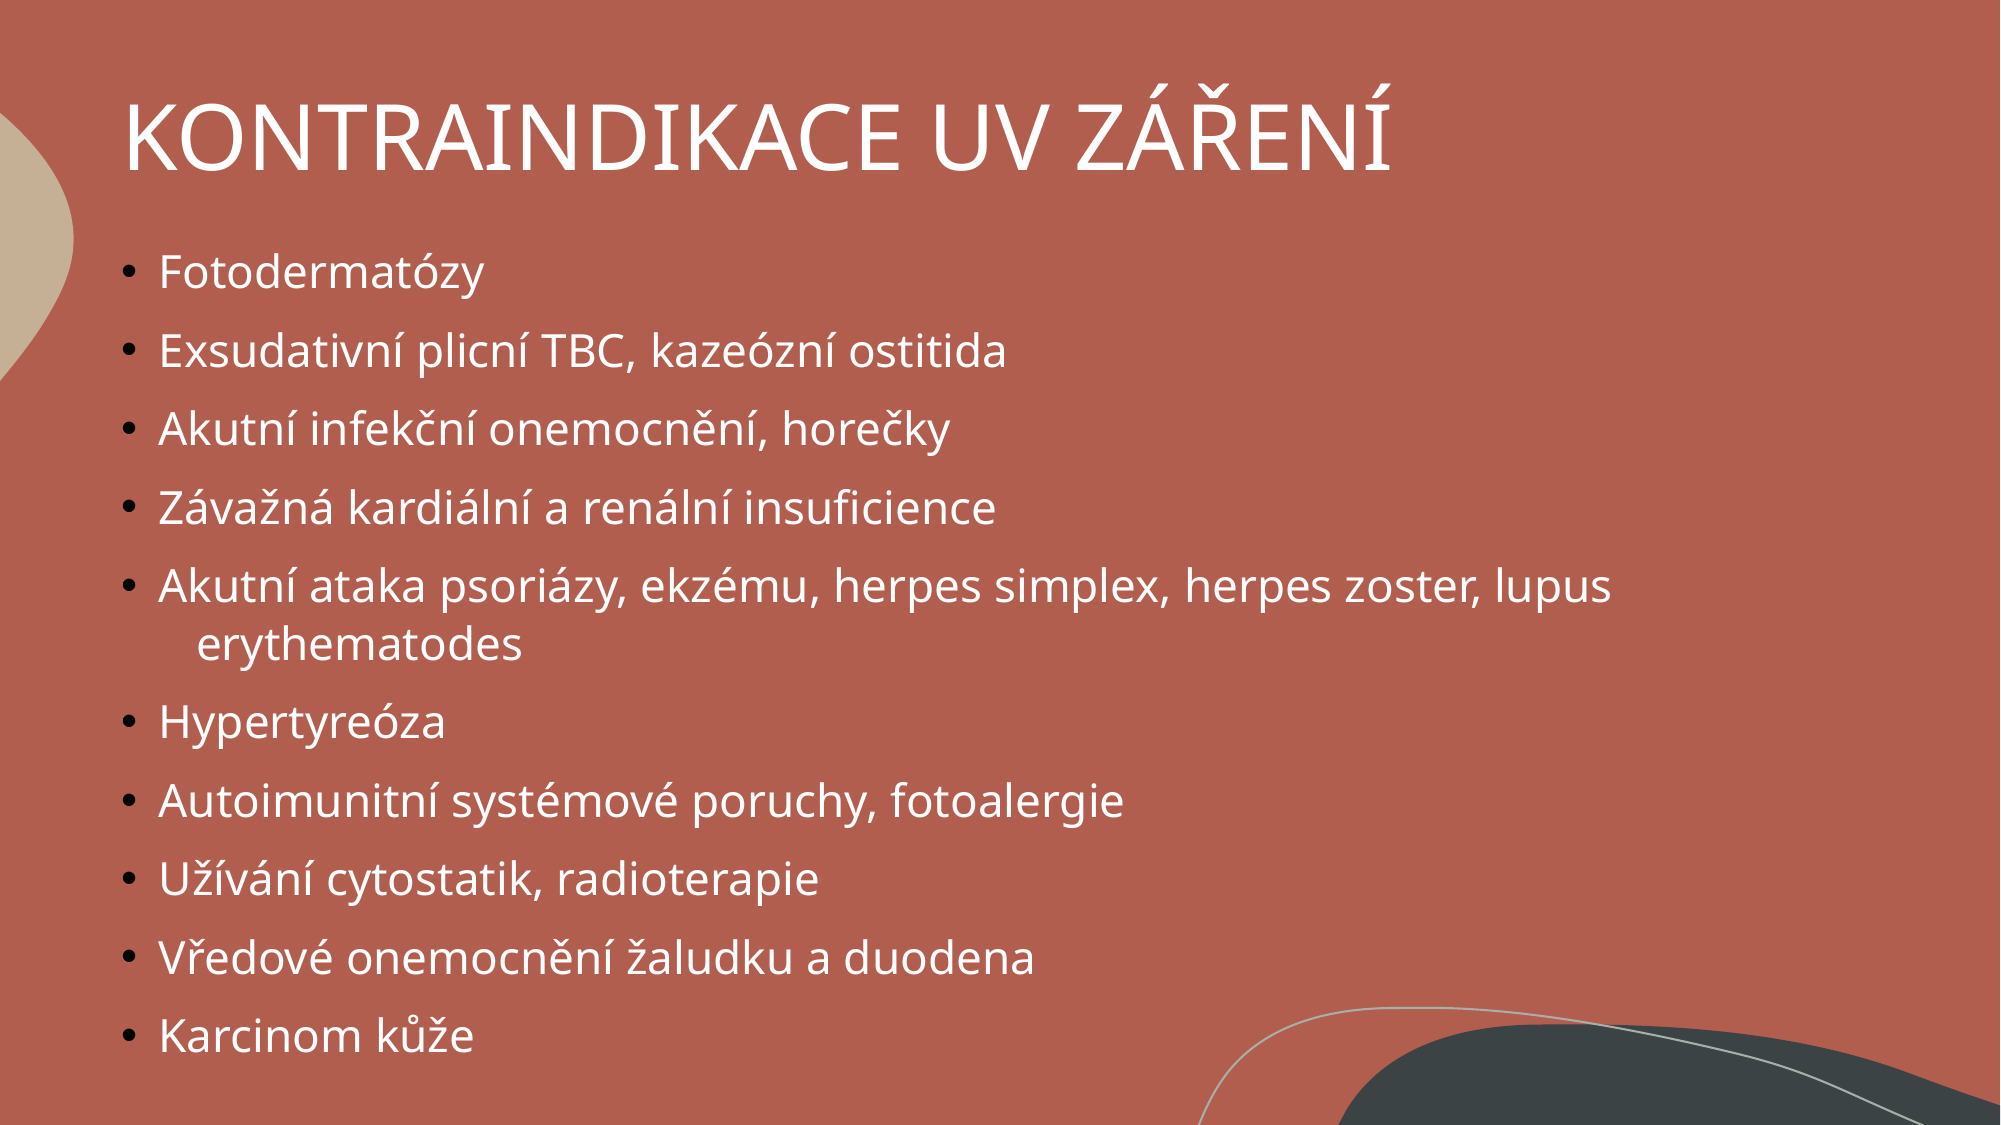

# KONTRAINDIKACE UV ZÁŘENÍ
Fotodermatózy
Exsudativní plicní TBC, kazeózní ostitida
Akutní infekční onemocnění, horečky
Závažná kardiální a renální insuficience
Akutní ataka psoriázy, ekzému, herpes simplex, herpes zoster, lupus erythematodes
Hypertyreóza
Autoimunitní systémové poruchy, fotoalergie
Užívání cytostatik, radioterapie
Vředové onemocnění žaludku a duodena
Karcinom kůže